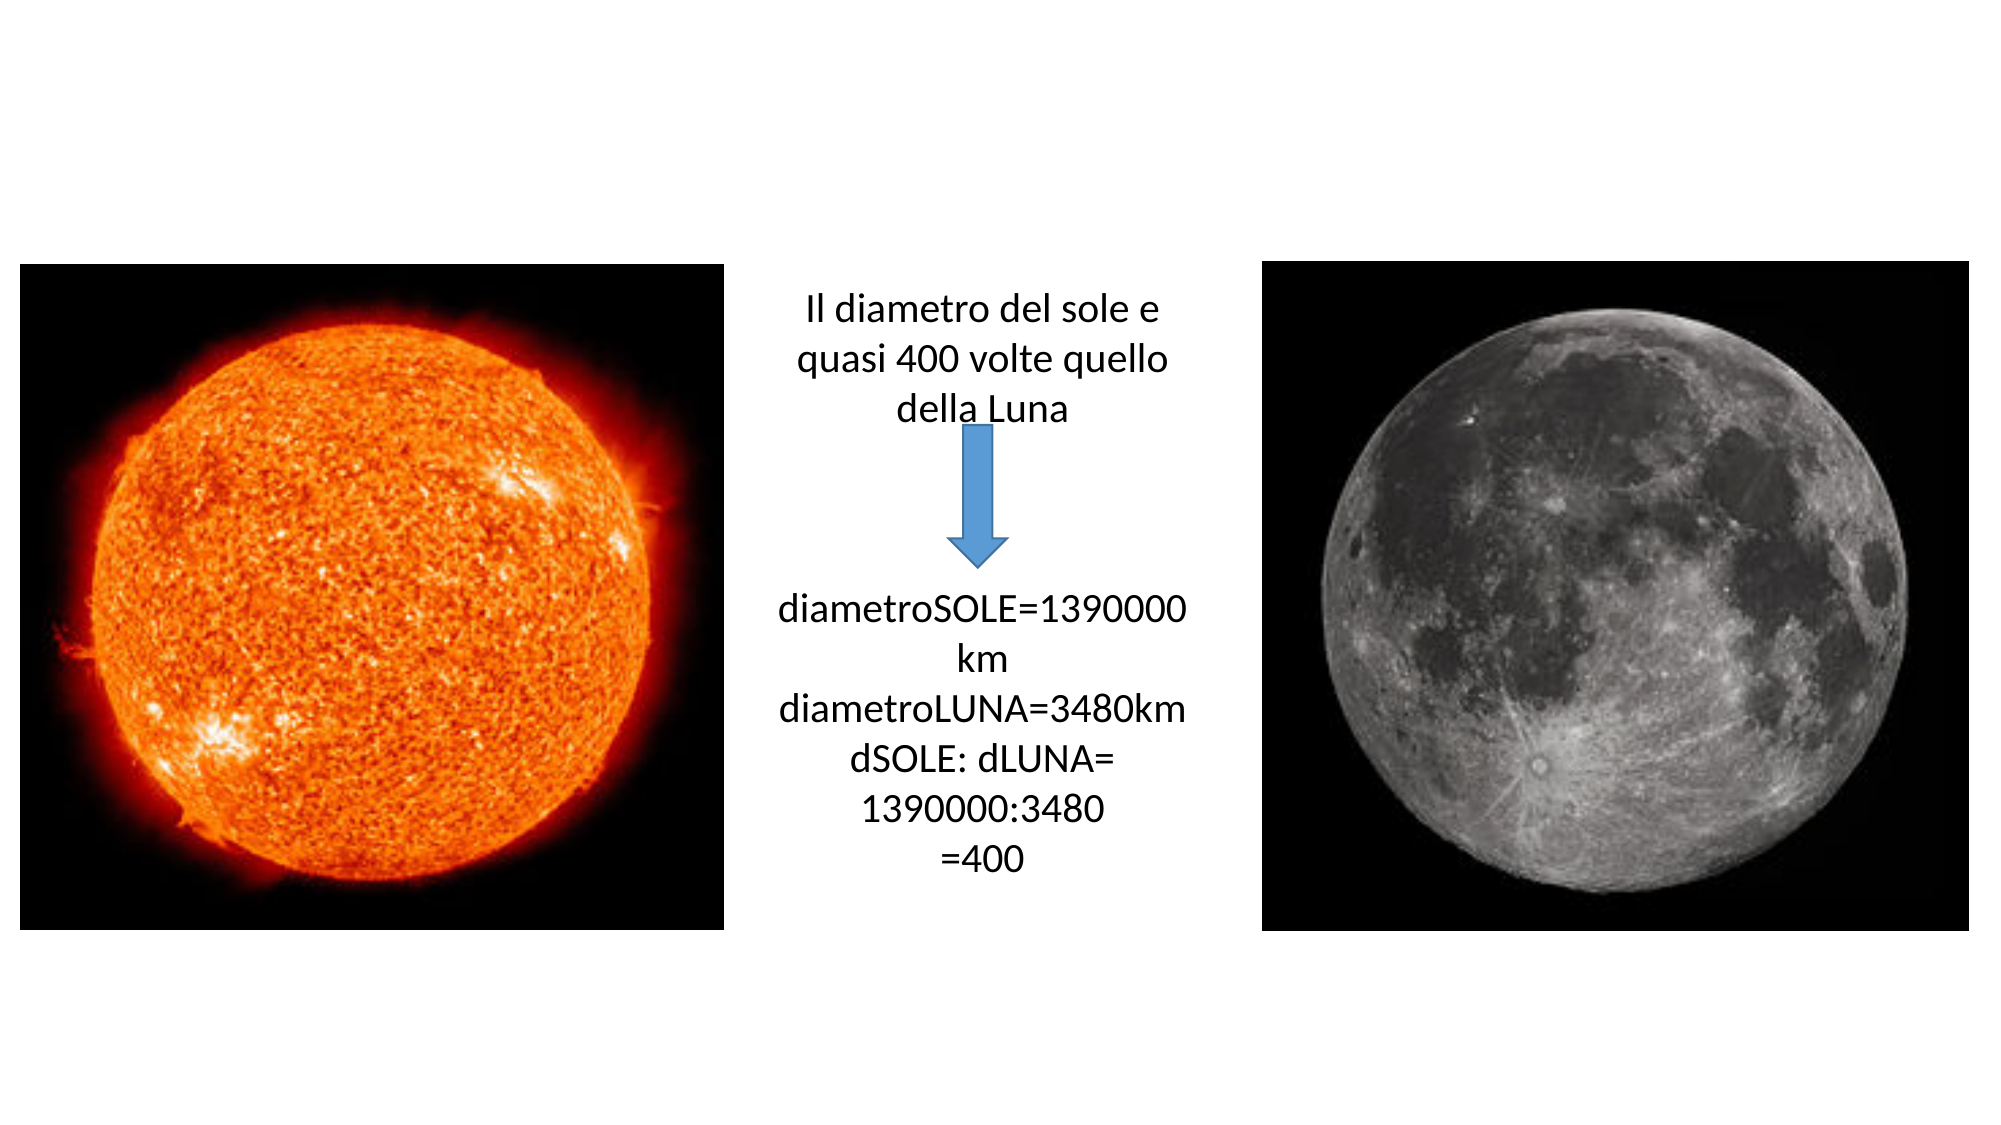

Il diametro del sole e quasi 400 volte quello della Luna
diametroSOLE=1390000km
diametroLUNA=3480km
dSOLE: dLUNA=
1390000:3480
=400